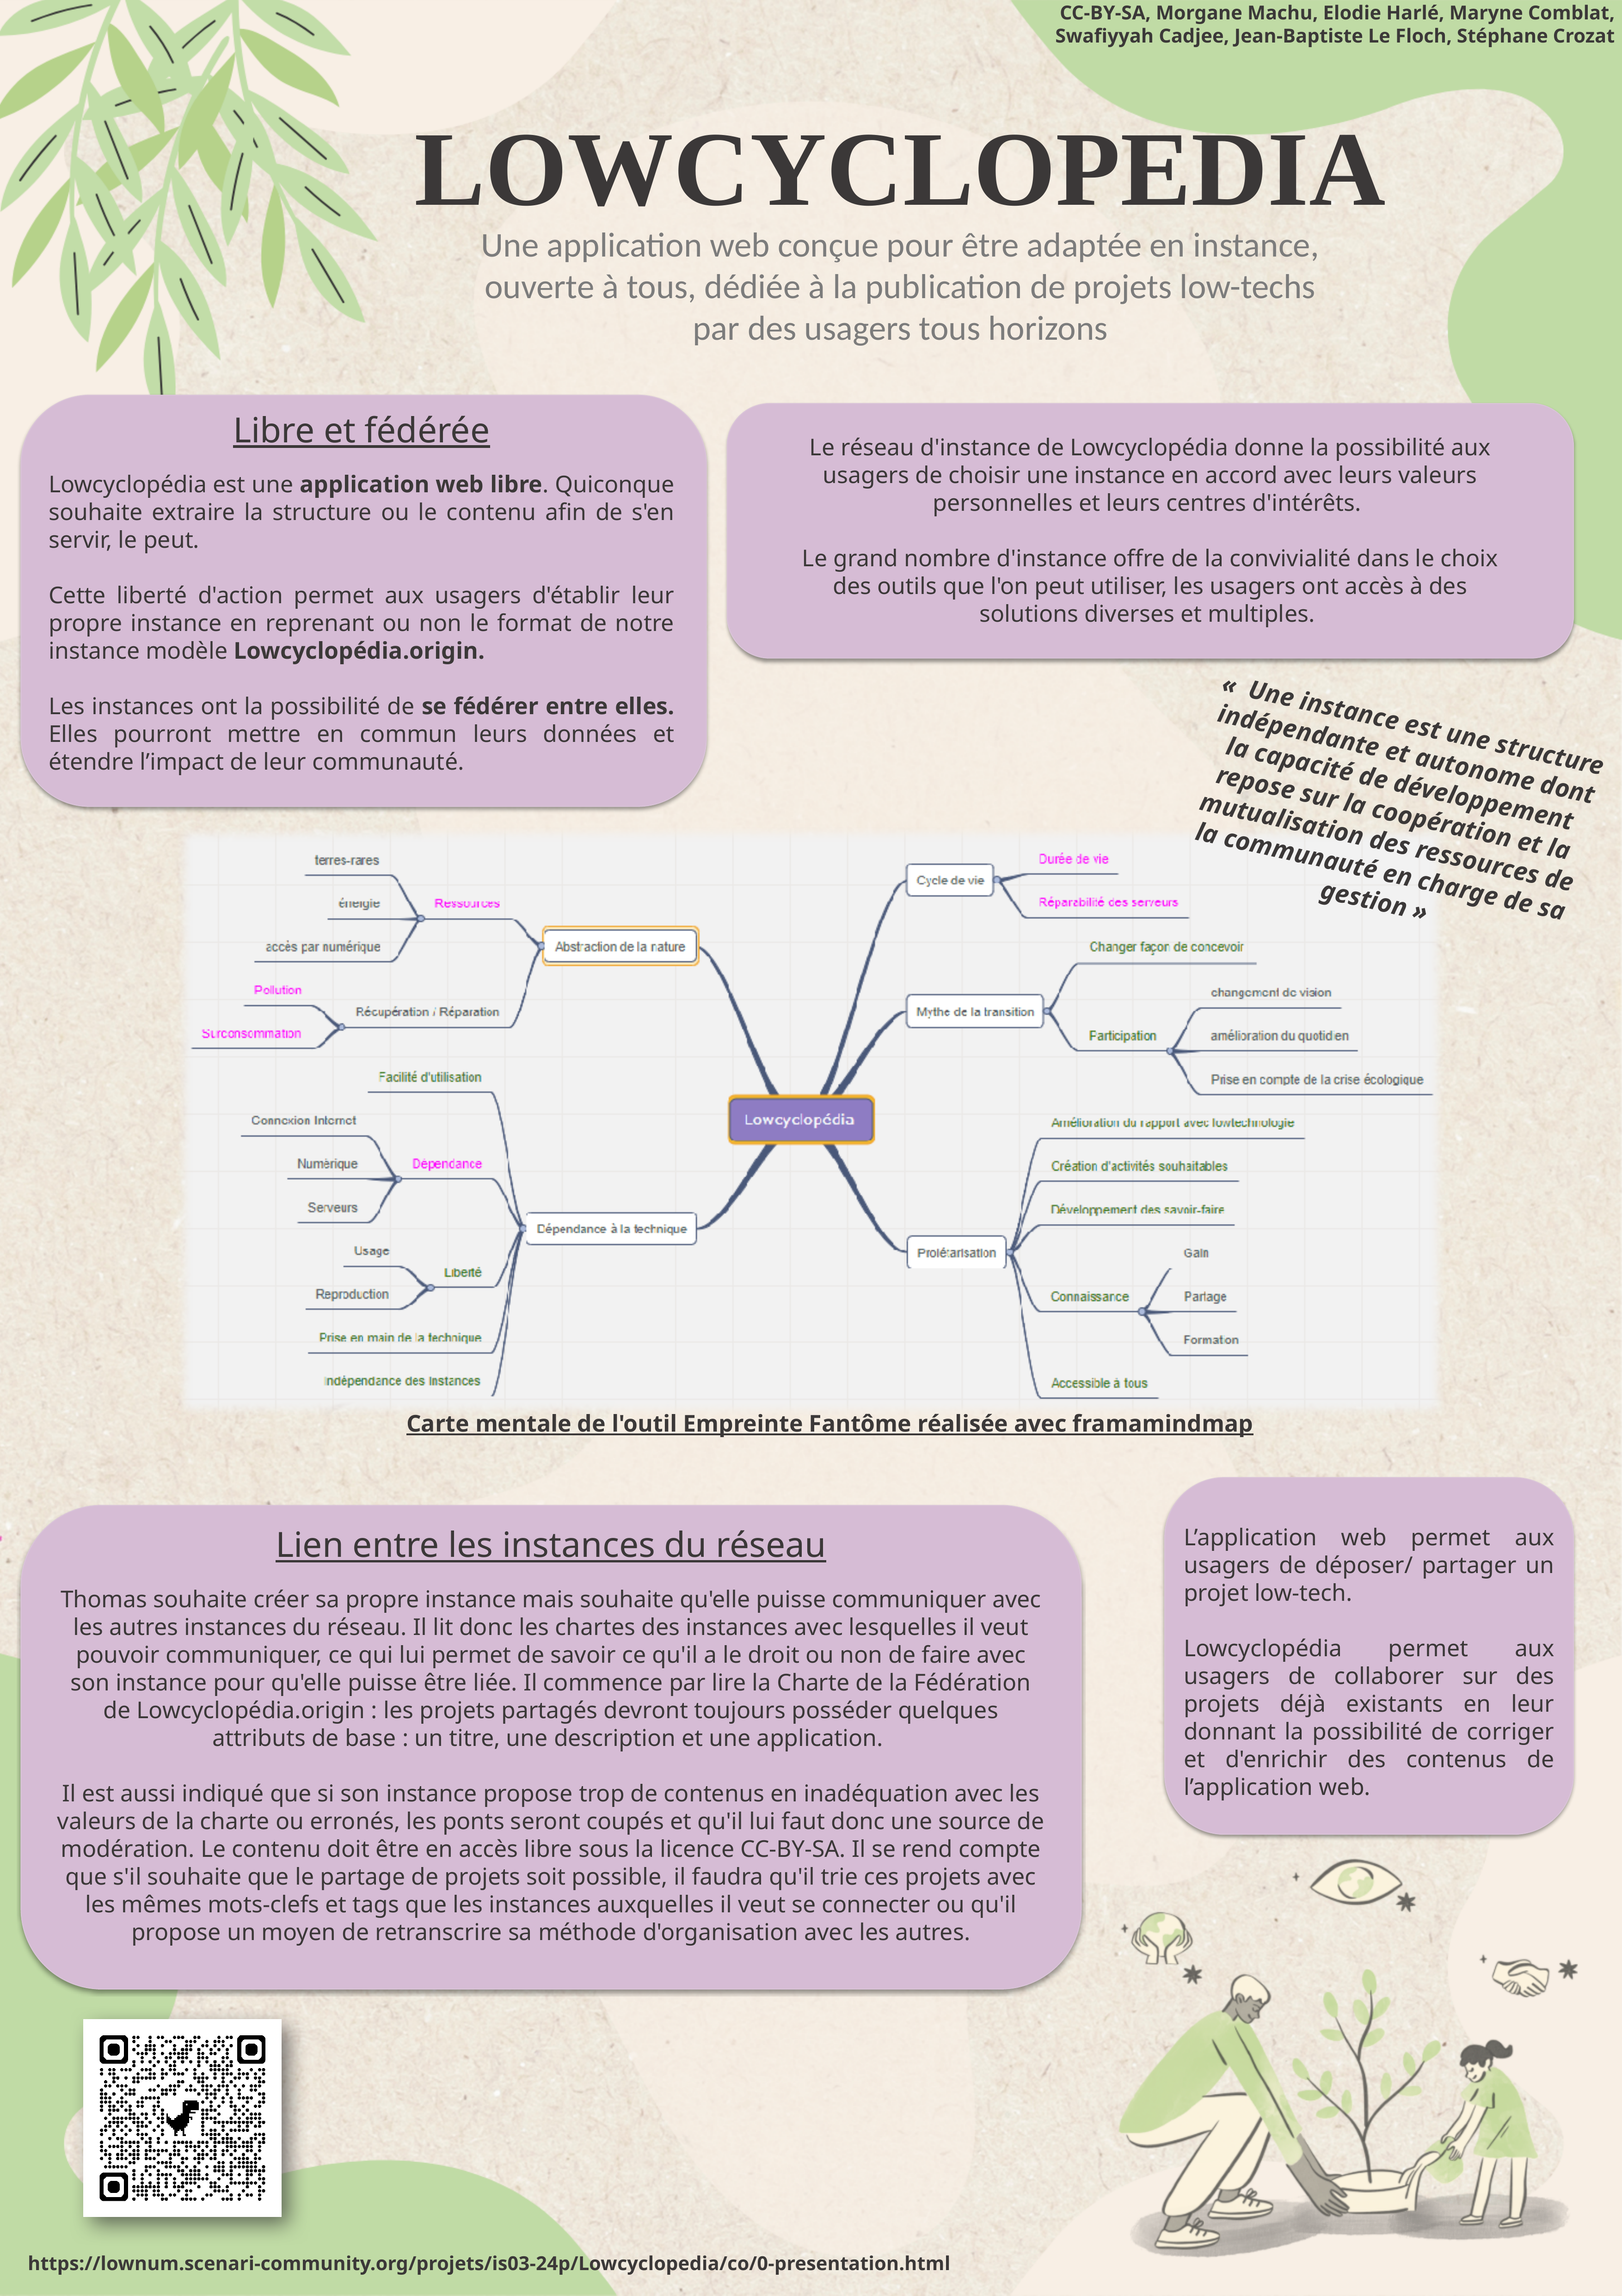

CC-BY-SA, Morgane Machu, Elodie Harlé, Maryne Comblat, Swafiyyah Cadjee, Jean-Baptiste Le Floch, Stéphane Crozat
LOWCYCLOPEDIA
Une application web conçue pour être adaptée en instance, ouverte à tous, dédiée à la publication de projets low-techs par des usagers tous horizons
Libre et fédérée
Le réseau d'instance de Lowcyclopédia donne la possibilité aux usagers de choisir une instance en accord avec leurs valeurs personnelles et leurs centres d'intérêts.
Le grand nombre d'instance offre de la convivialité dans le choix des outils que l'on peut utiliser, les usagers ont accès à des solutions diverses et multiples.
Lowcyclopédia est une application web libre. Quiconque souhaite extraire la structure ou le contenu afin de s'en servir, le peut.
Cette liberté d'action permet aux usagers d'établir leur propre instance en reprenant ou non le format de notre instance modèle Lowcyclopédia.origin.
Les instances ont la possibilité de se fédérer entre elles. Elles pourront mettre en commun leurs données et étendre l’impact de leur communauté.
«  Une instance est une structure indépendante et autonome dont la capacité de développement repose sur la coopération et la mutualisation des ressources de la communauté en charge de sa gestion »
Carte mentale de l'outil Empreinte Fantôme réalisée avec framamindmap
Lien entre les instances du réseau
L’application web permet aux usagers de déposer/ partager un projet low-tech.
Lowcyclopédia permet aux usagers de collaborer sur des projets déjà existants en leur donnant la possibilité de corriger et d'enrichir des contenus de l’application web.
Thomas souhaite créer sa propre instance mais souhaite qu'elle puisse communiquer avec les autres instances du réseau. Il lit donc les chartes des instances avec lesquelles il veut pouvoir communiquer, ce qui lui permet de savoir ce qu'il a le droit ou non de faire avec son instance pour qu'elle puisse être liée. Il commence par lire la Charte de la Fédération de Lowcyclopédia.origin : les projets partagés devront toujours posséder quelques attributs de base : un titre, une description et une application.
Il est aussi indiqué que si son instance propose trop de contenus en inadéquation avec les valeurs de la charte ou erronés, les ponts seront coupés et qu'il lui faut donc une source de modération. Le contenu doit être en accès libre sous la licence CC-BY-SA. Il se rend compte que s'il souhaite que le partage de projets soit possible, il faudra qu'il trie ces projets avec les mêmes mots-clefs et tags que les instances auxquelles il veut se connecter ou qu'il propose un moyen de retranscrire sa méthode d'organisation avec les autres.
https://lownum.scenari-community.org/projets/is03-24p/Lowcyclopedia/co/0-presentation.html